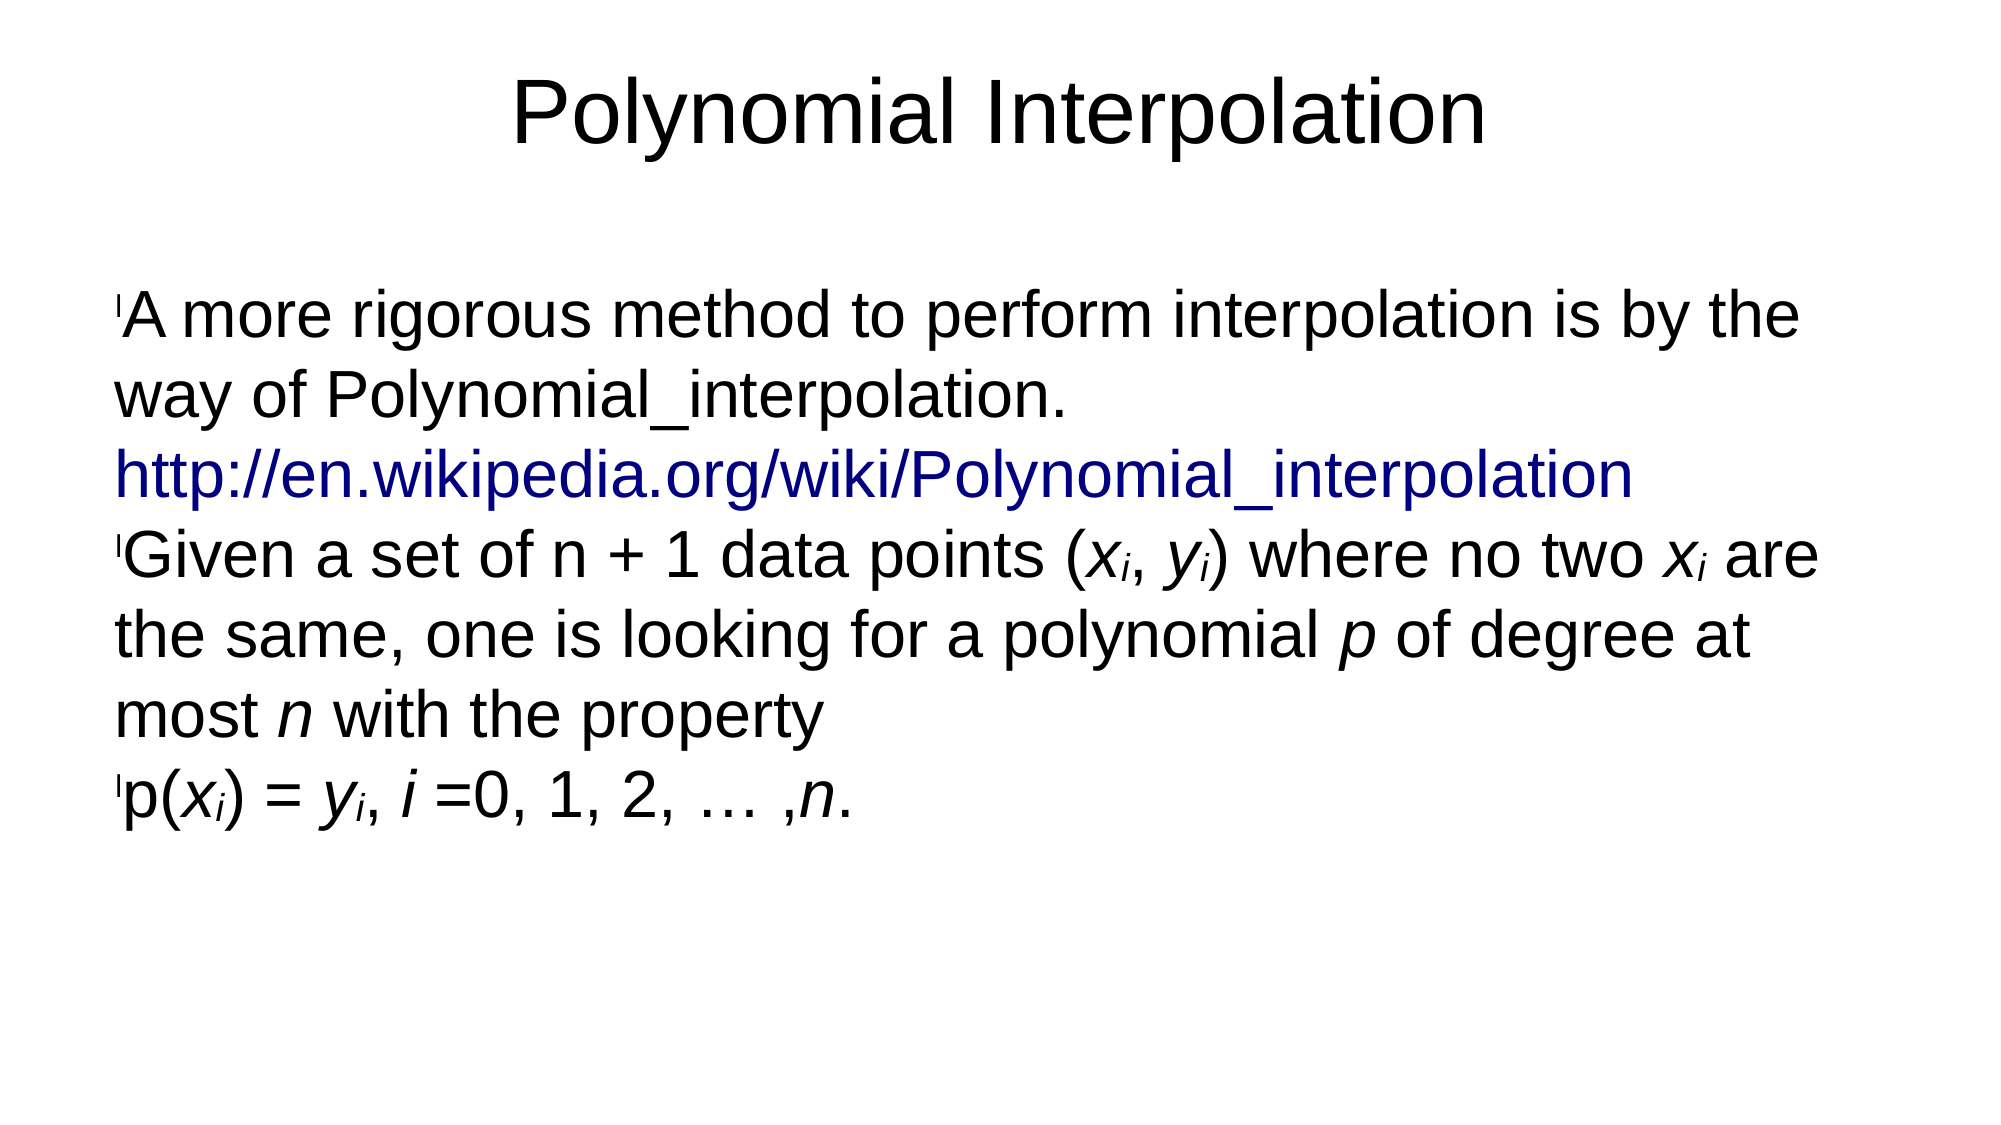

Polynomial Interpolation
A more rigorous method to perform interpolation is by the way of Polynomial_interpolation. http://en.wikipedia.org/wiki/Polynomial_interpolation
Given a set of n + 1 data points (xi, yi) where no two xi are the same, one is looking for a polynomial p of degree at most n with the property
p(xi) = yi, i =0, 1, 2, … ,n.